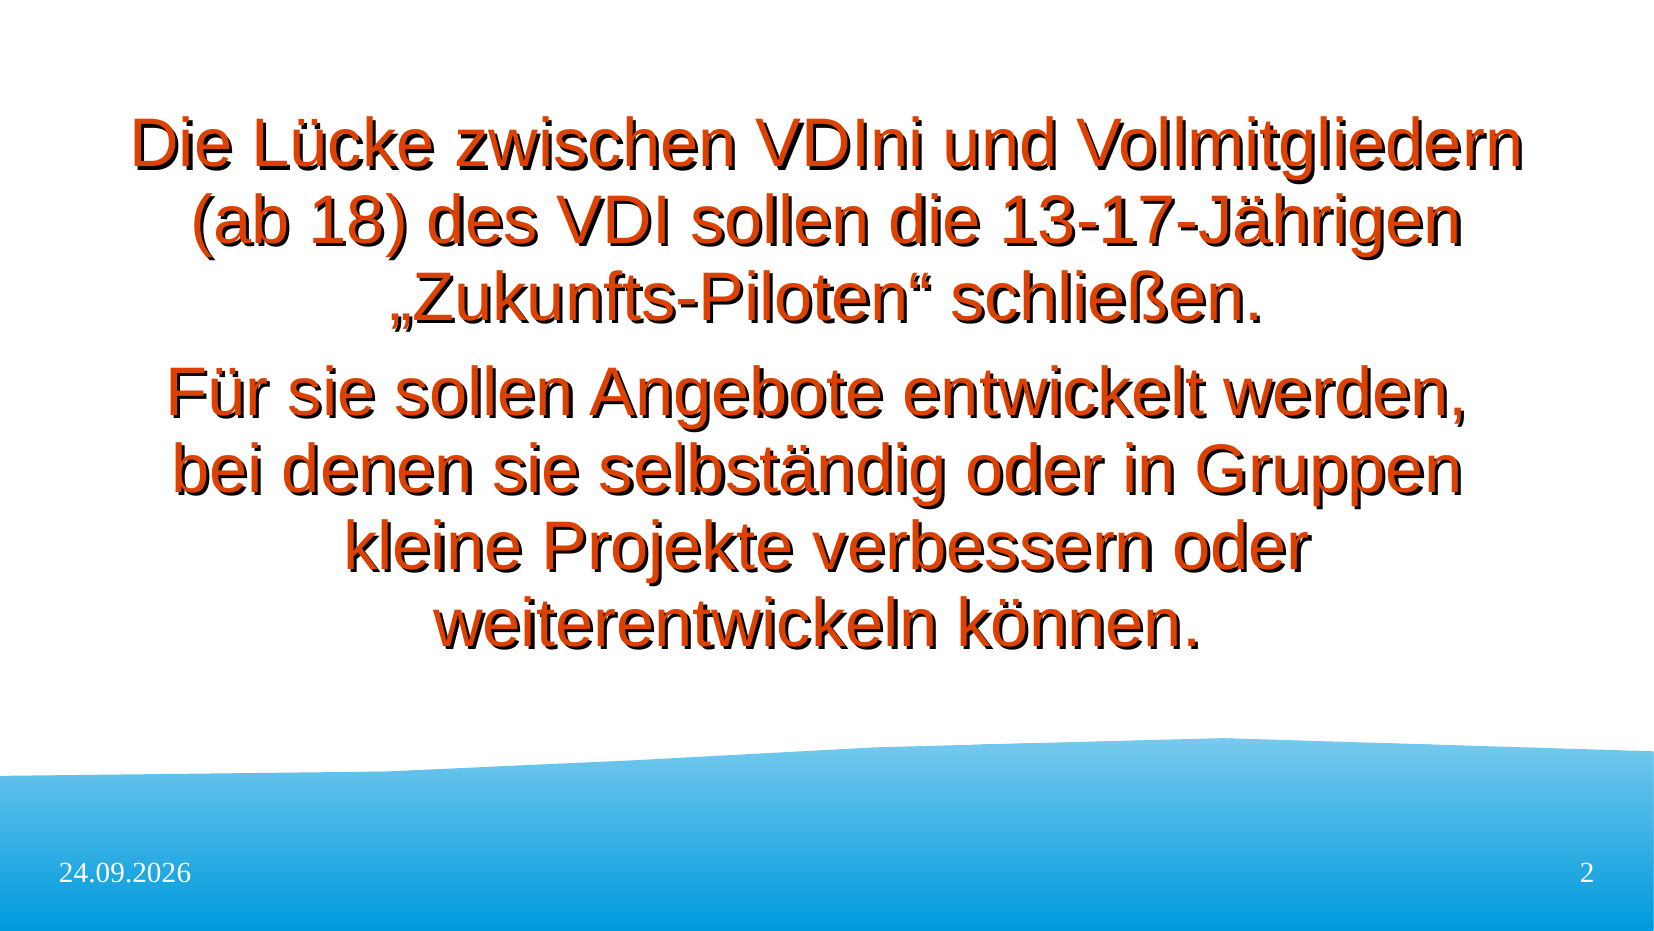

# Die Lücke zwischen VDIni und Vollmitgliedern (ab 18) des VDI sollen die 13-17-Jährigen „Zukunfts-Piloten“ schließen. Für sie sollen Angebote entwickelt werden, bei denen sie selbständig oder in Gruppen kleine Projekte verbessern oder weiterentwickeln können.